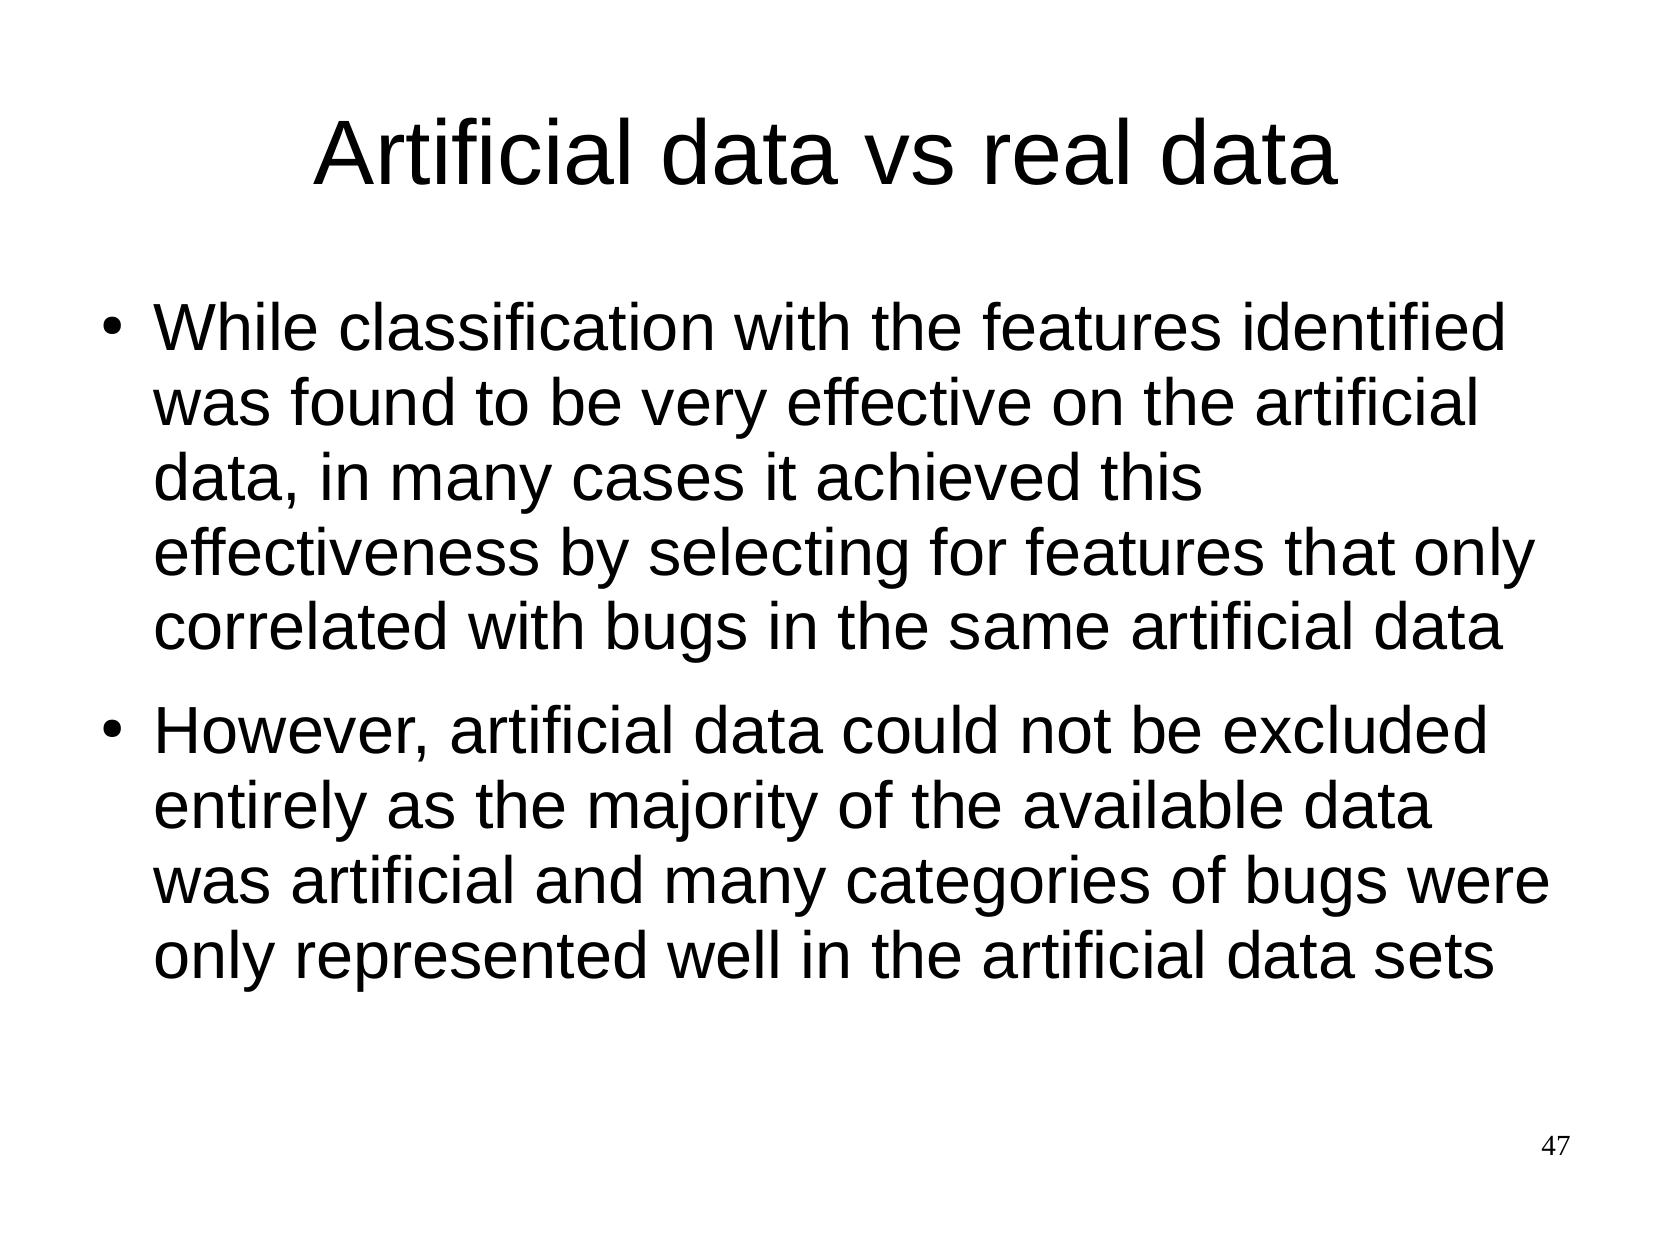

# Artificial data vs real data
While classification with the features identified was found to be very effective on the artificial data, in many cases it achieved this effectiveness by selecting for features that only correlated with bugs in the same artificial data
However, artificial data could not be excluded entirely as the majority of the available data was artificial and many categories of bugs were only represented well in the artificial data sets
47